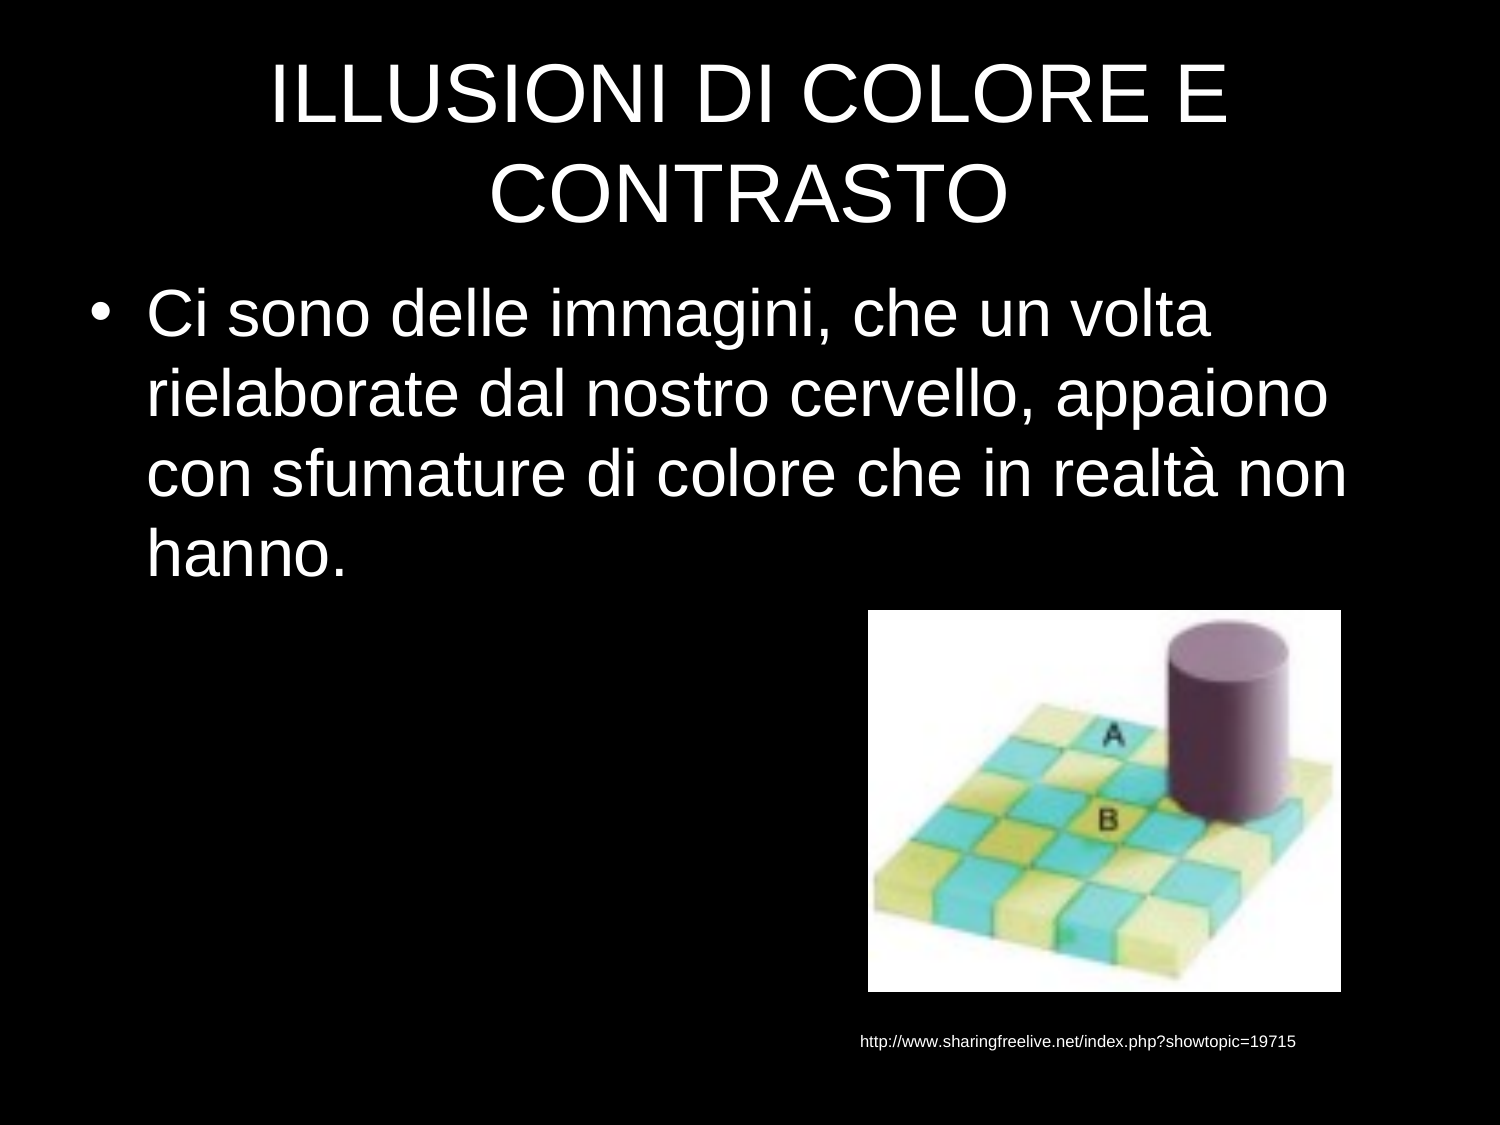

# ILLUSIONI DI COLORE E CONTRASTO
Ci sono delle immagini, che un volta rielaborate dal nostro cervello, appaiono con sfumature di colore che in realtà non hanno.
http://www.sharingfreelive.net/index.php?showtopic=19715